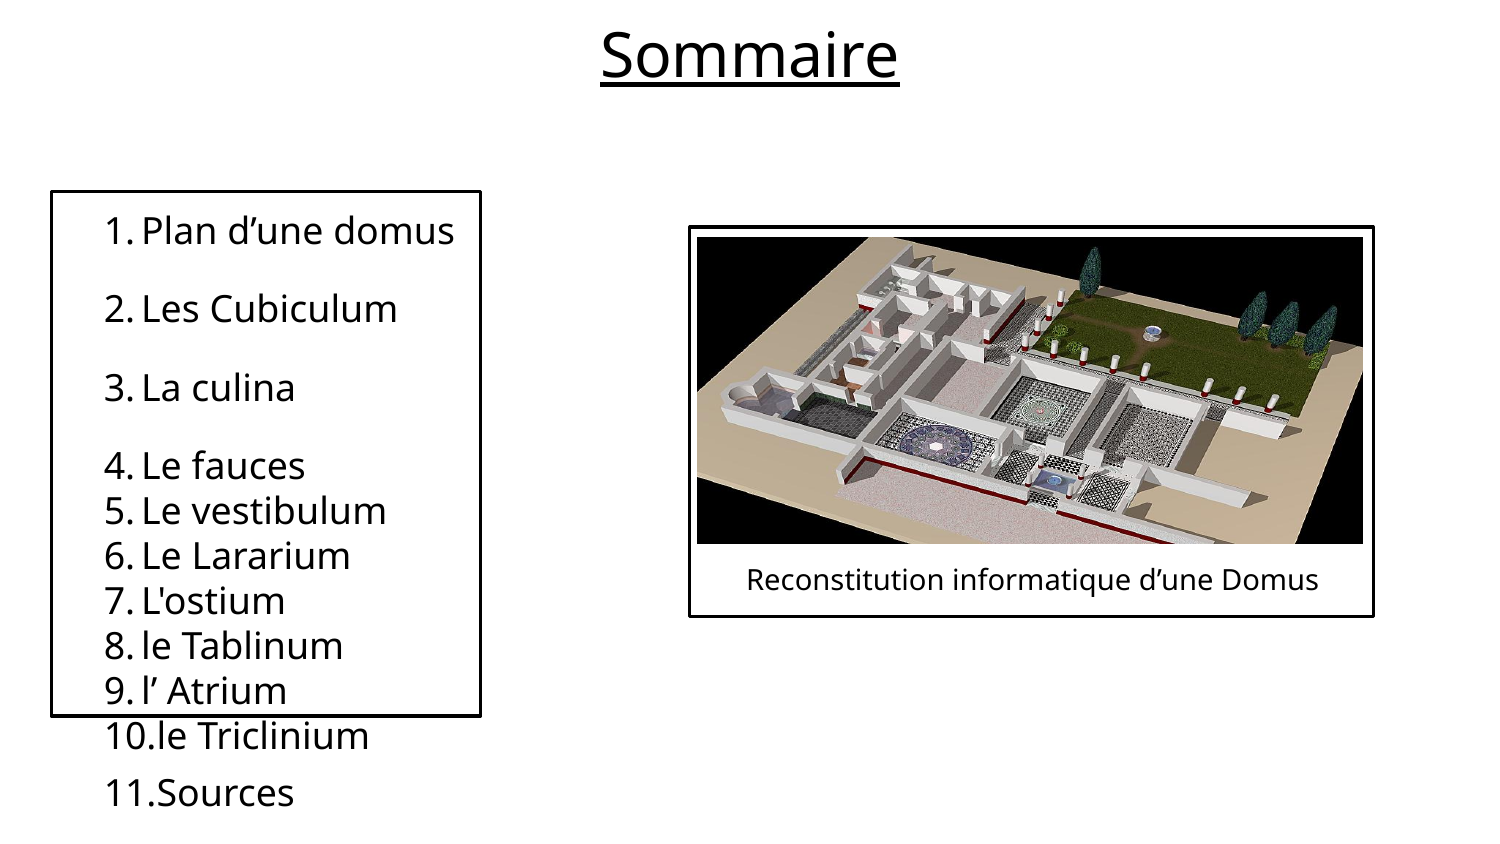

# Sommaire
Plan d’une domus
Les Cubiculum
La culina
Le fauces
Le vestibulum
Le Lararium
L'ostium
le Tablinum
l’ Atrium
le Triclinium
Sources
Reconstitution informatique d’une Domus